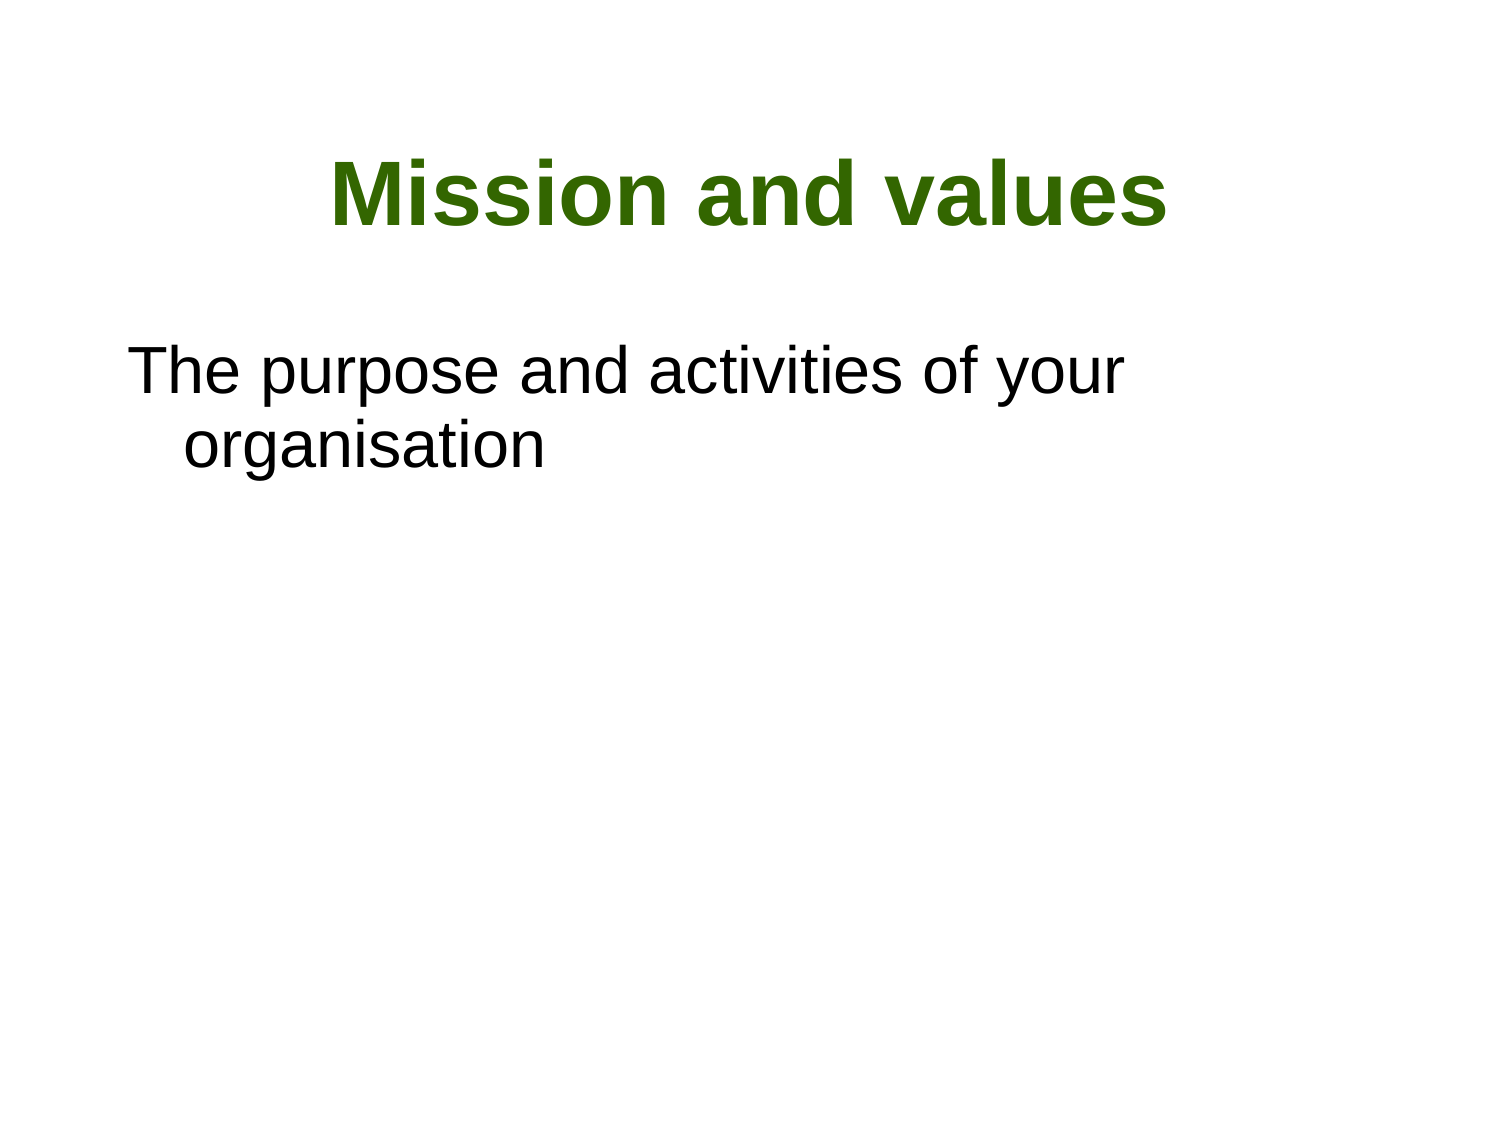

# Mission and values
The purpose and activities of your organisation